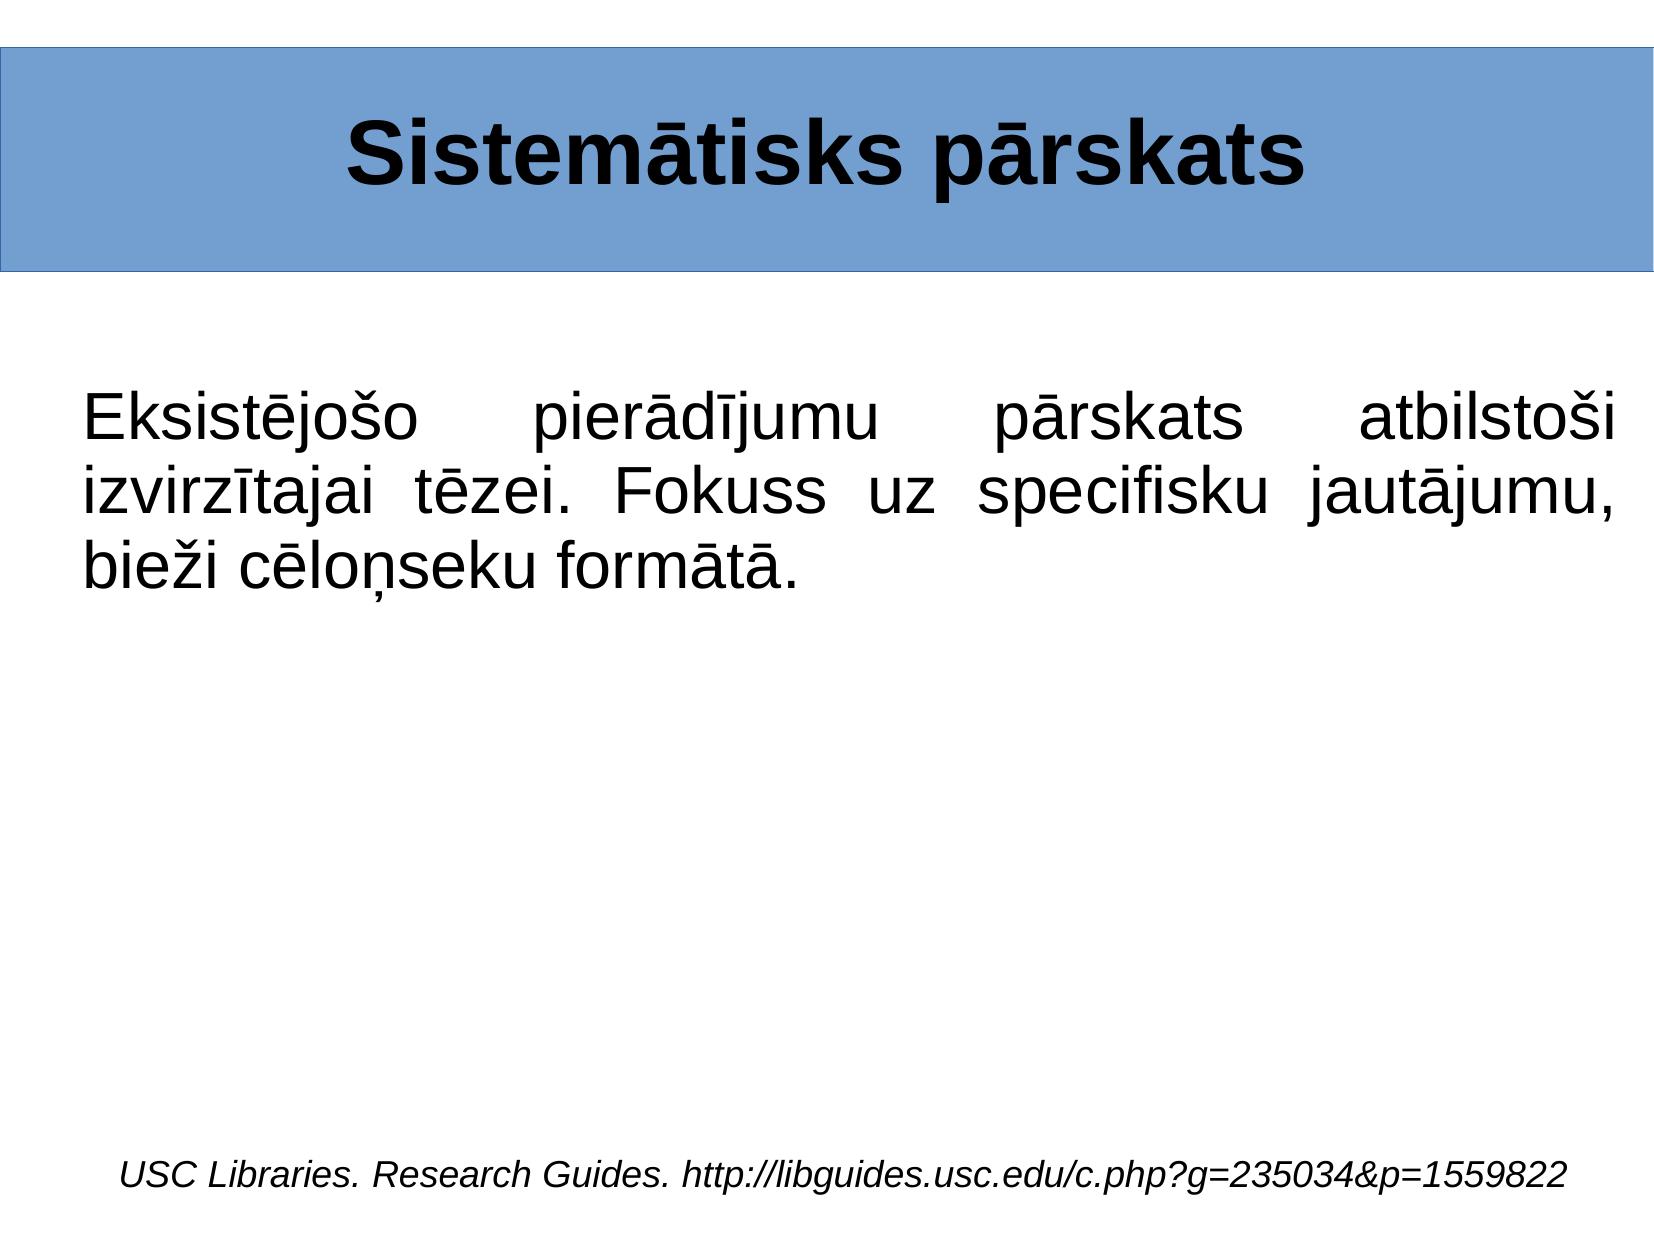

# Sistemātisks pārskats
Eksistējošo pierādījumu pārskats atbilstoši izvirzītajai tēzei. Fokuss uz specifisku jautājumu, bieži cēloņseku formātā.
USC Libraries. Research Guides. http://libguides.usc.edu/c.php?g=235034&p=1559822